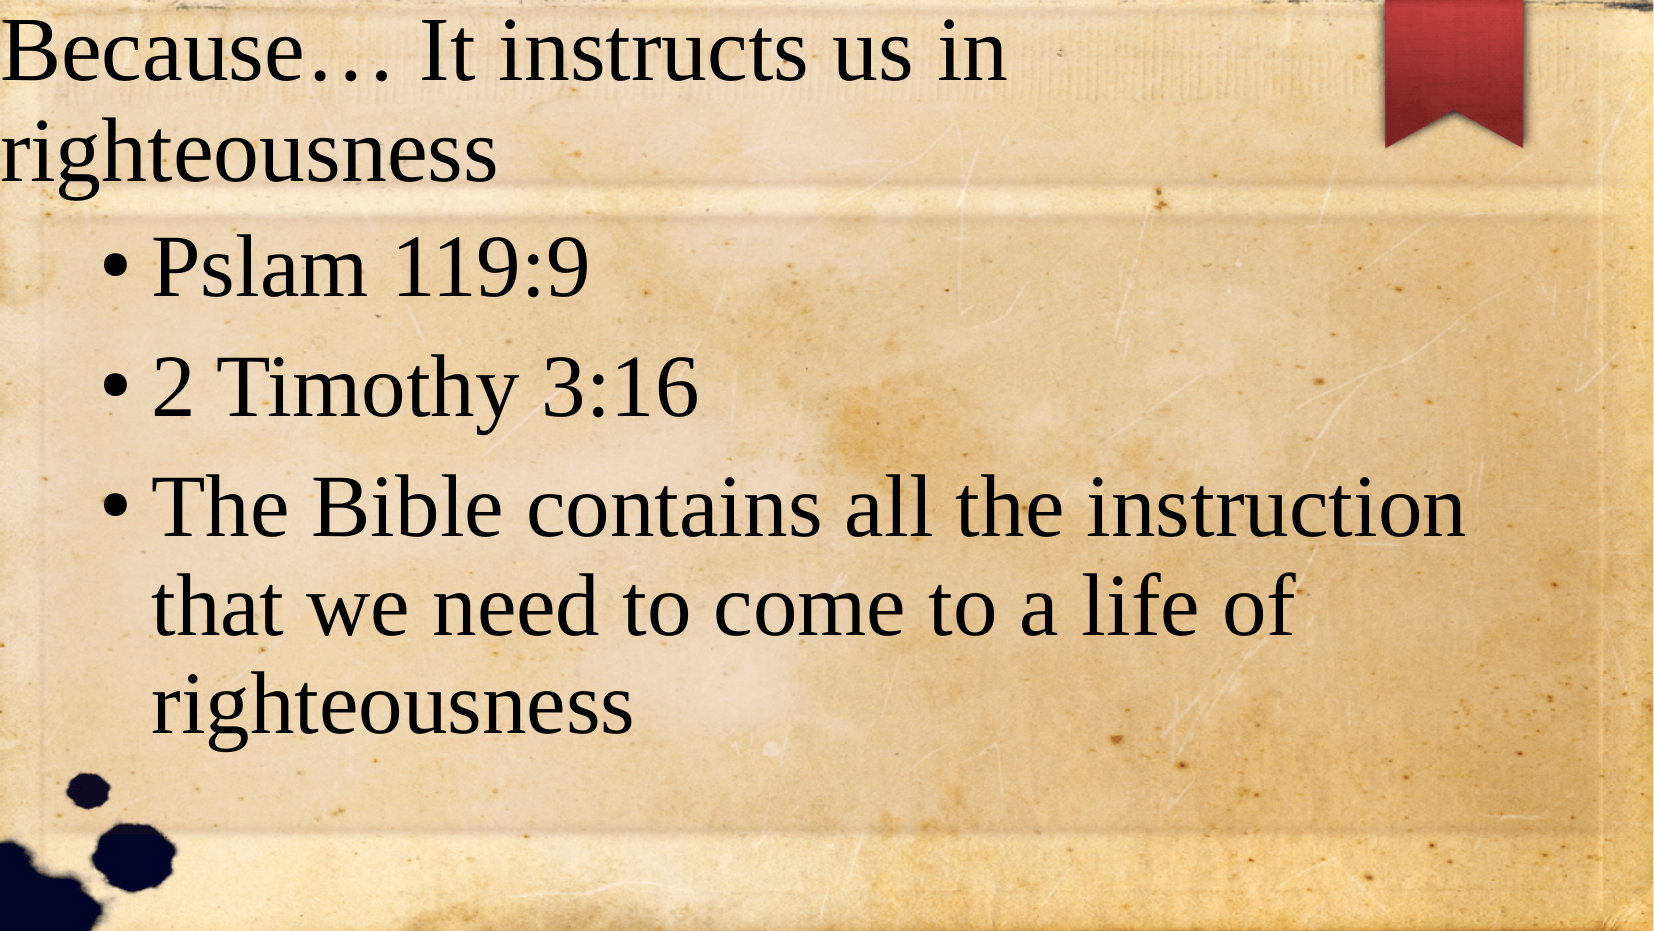

# Because… It instructs us in righteousness
Pslam 119:9
2 Timothy 3:16
The Bible contains all the instruction that we need to come to a life of righteousness